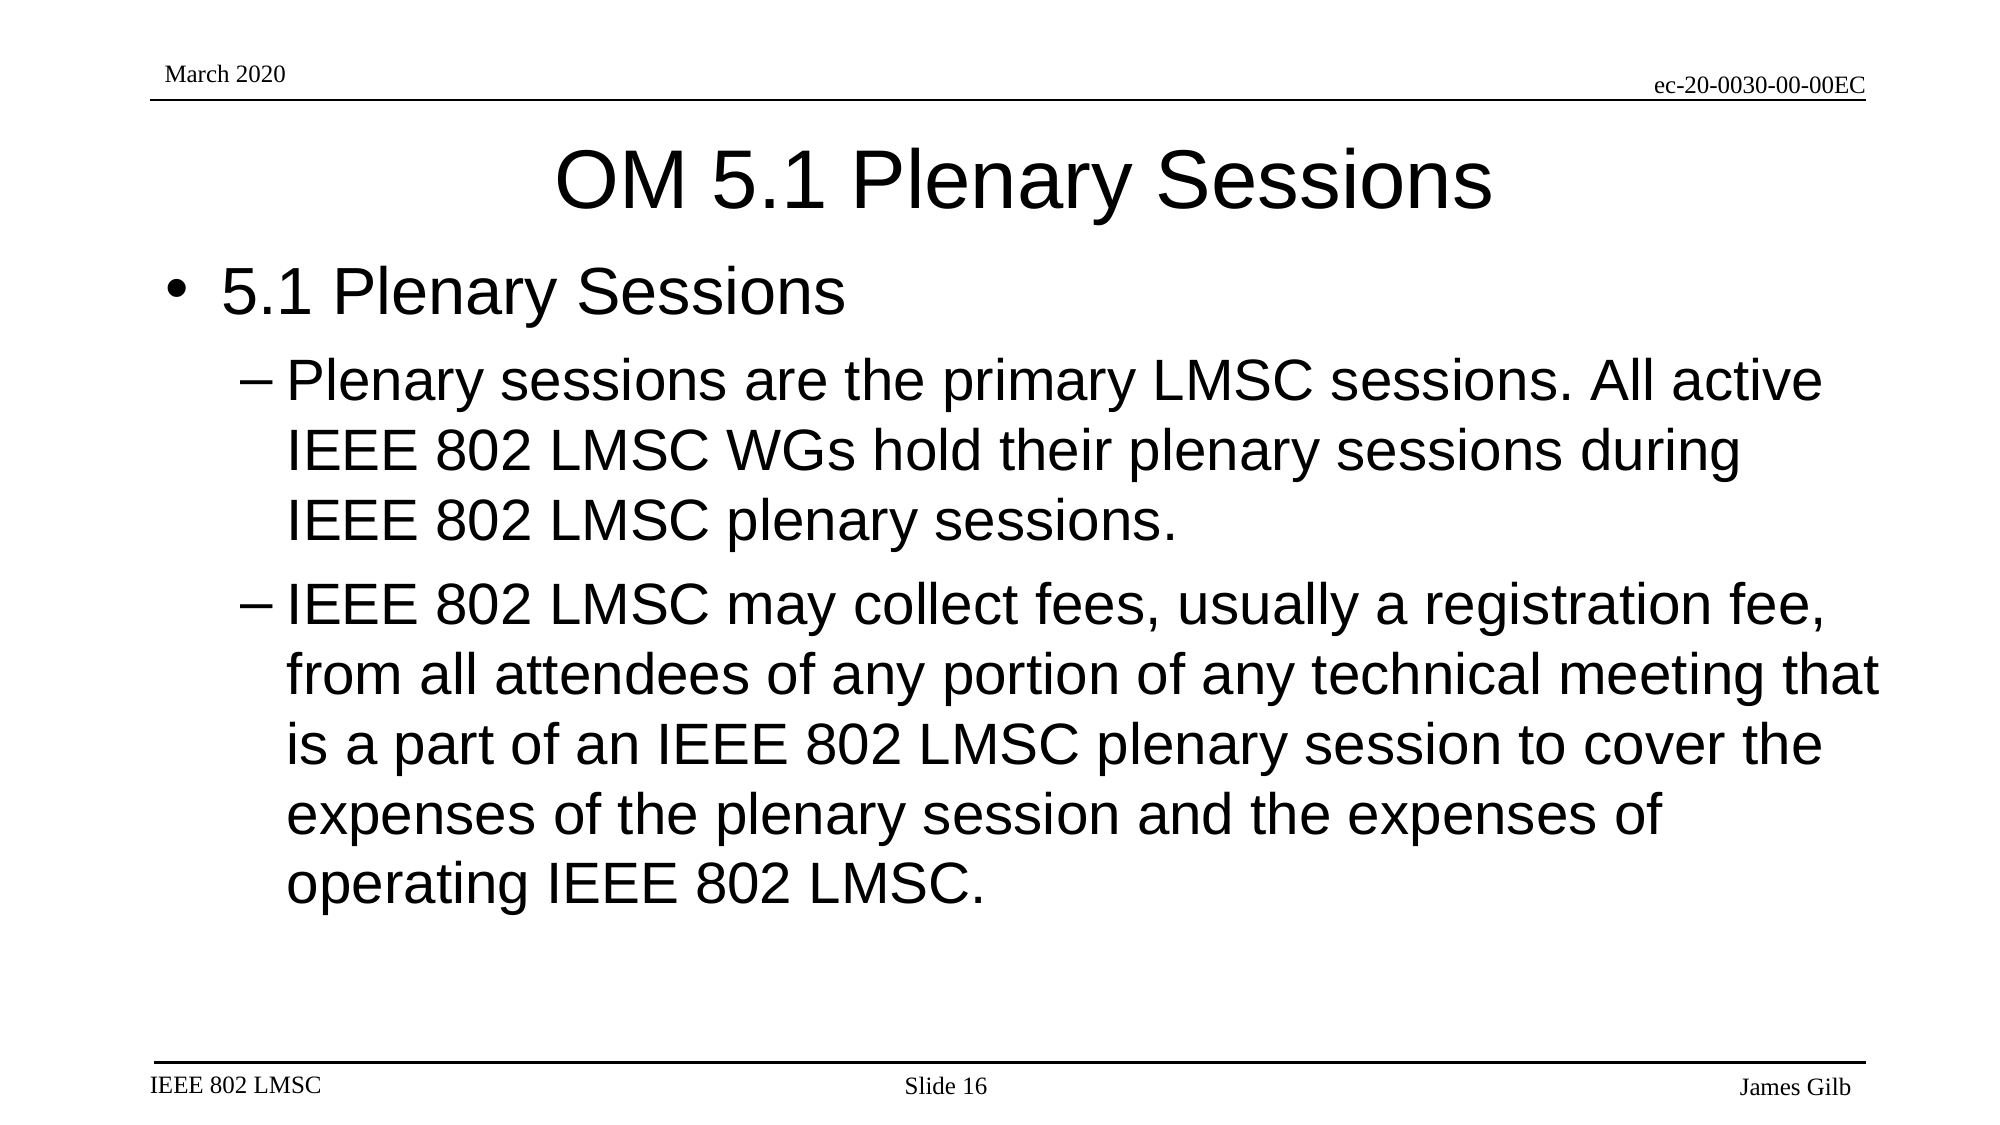

# OM 5.1 Plenary Sessions
5.1 Plenary Sessions
Plenary sessions are the primary LMSC sessions. All active IEEE 802 LMSC WGs hold their plenary sessions during IEEE 802 LMSC plenary sessions.
IEEE 802 LMSC may collect fees, usually a registration fee, from all attendees of any portion of any technical meeting that is a part of an IEEE 802 LMSC plenary session to cover the expenses of the plenary session and the expenses of operating IEEE 802 LMSC.
16